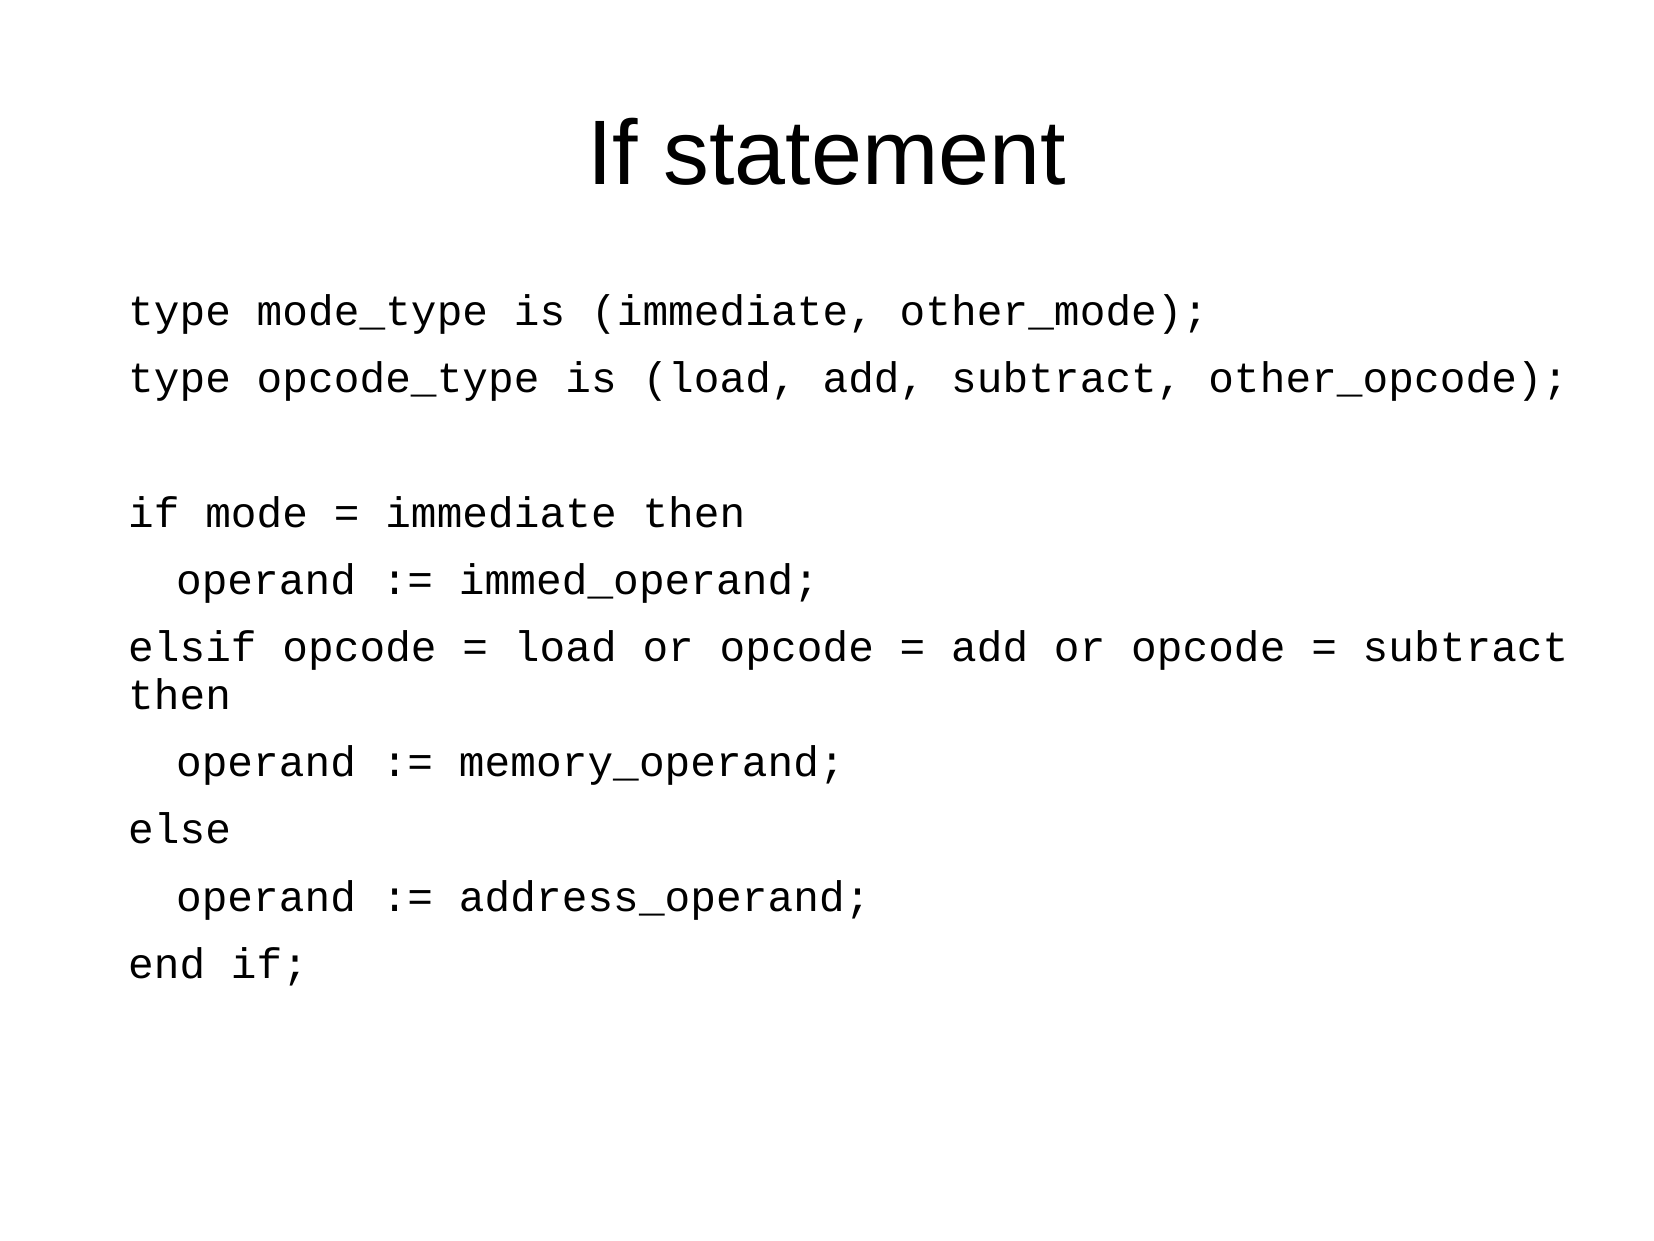

# If statement
type mode_type is (immediate, other_mode);
type opcode_type is (load, add, subtract, other_opcode);
if mode = immediate then
	operand := immed_operand;
elsif opcode = load or opcode = add or opcode = subtract then
	operand := memory_operand;
else
	operand := address_operand;
end if;